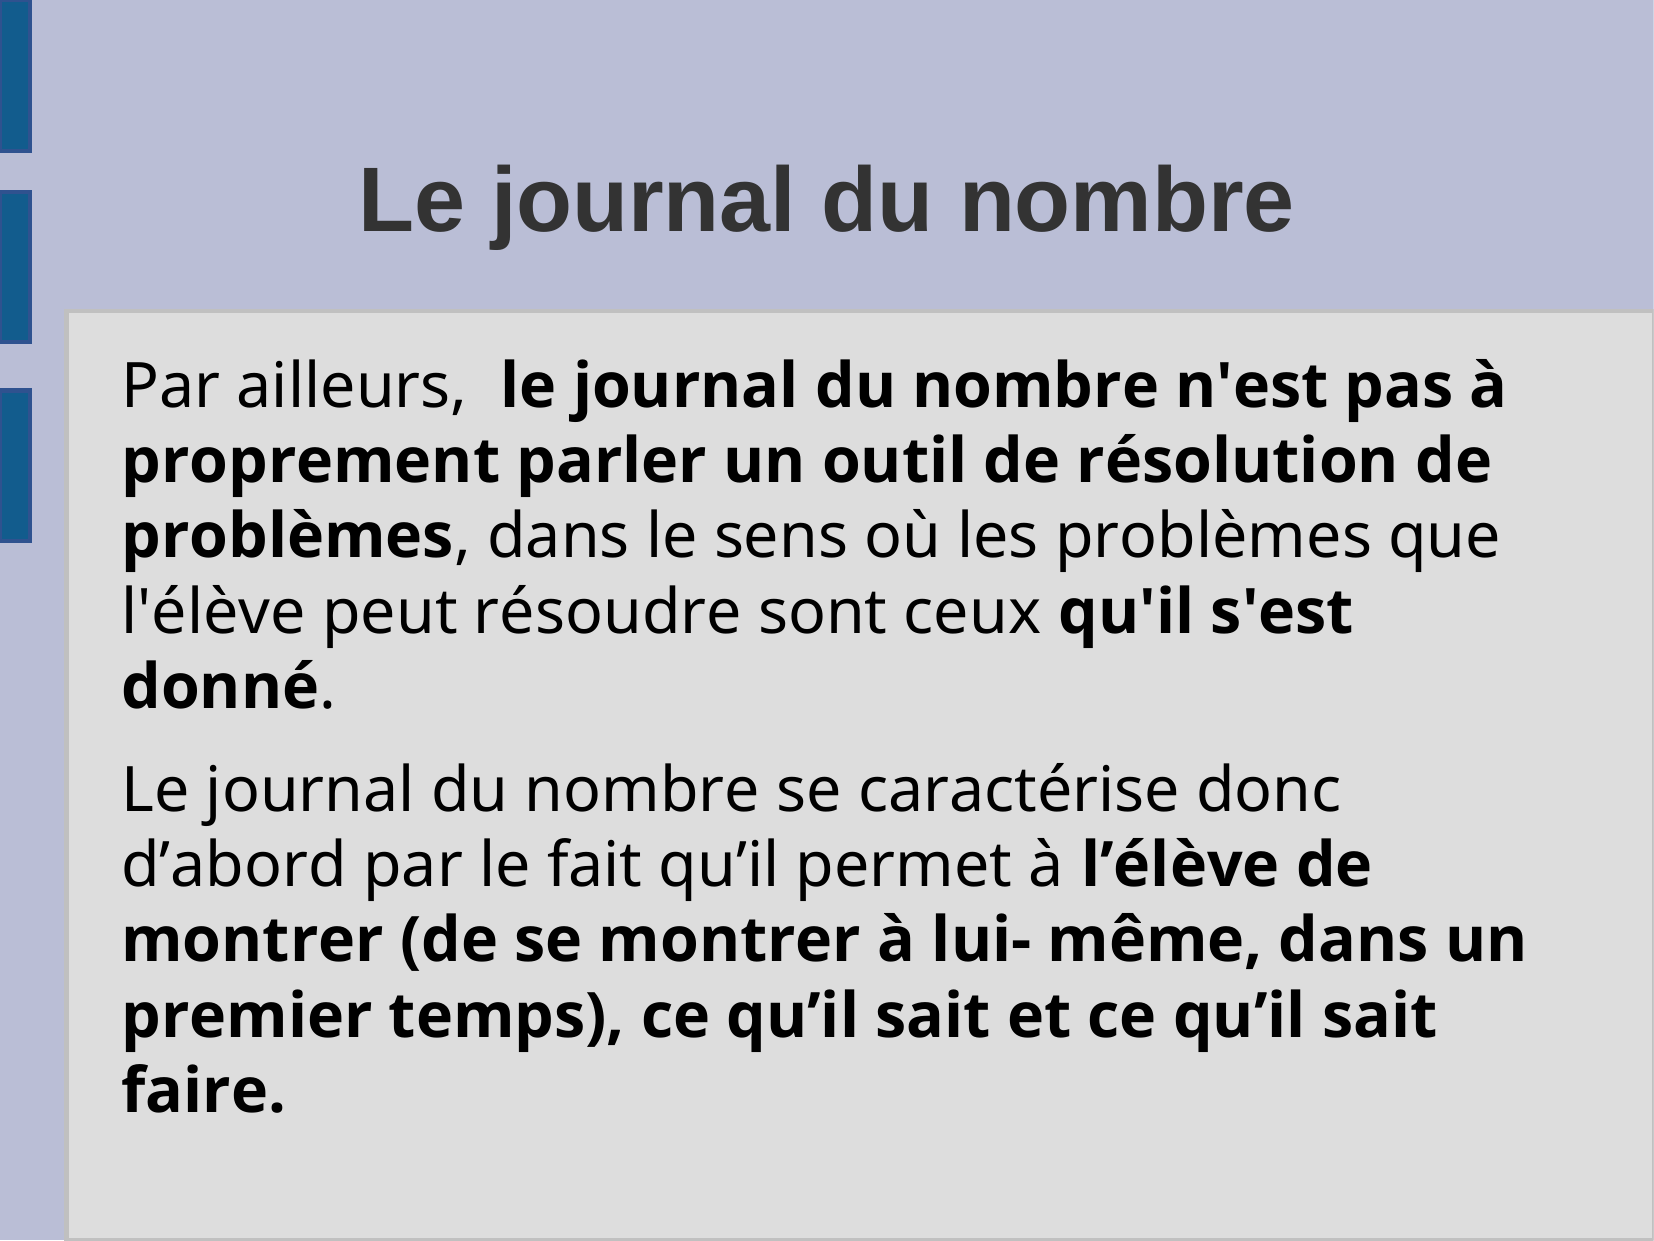

# Le journal du nombre
Par ailleurs, le journal du nombre n'est pas à proprement parler un outil de résolution de problèmes, dans le sens où les problèmes que l'élève peut résoudre sont ceux qu'il s'est donné.
Le journal du nombre se caractérise donc d’abord par le fait qu’il permet à l’élève de montrer (de se montrer à lui- même, dans un premier temps), ce qu’il sait et ce qu’il sait faire.